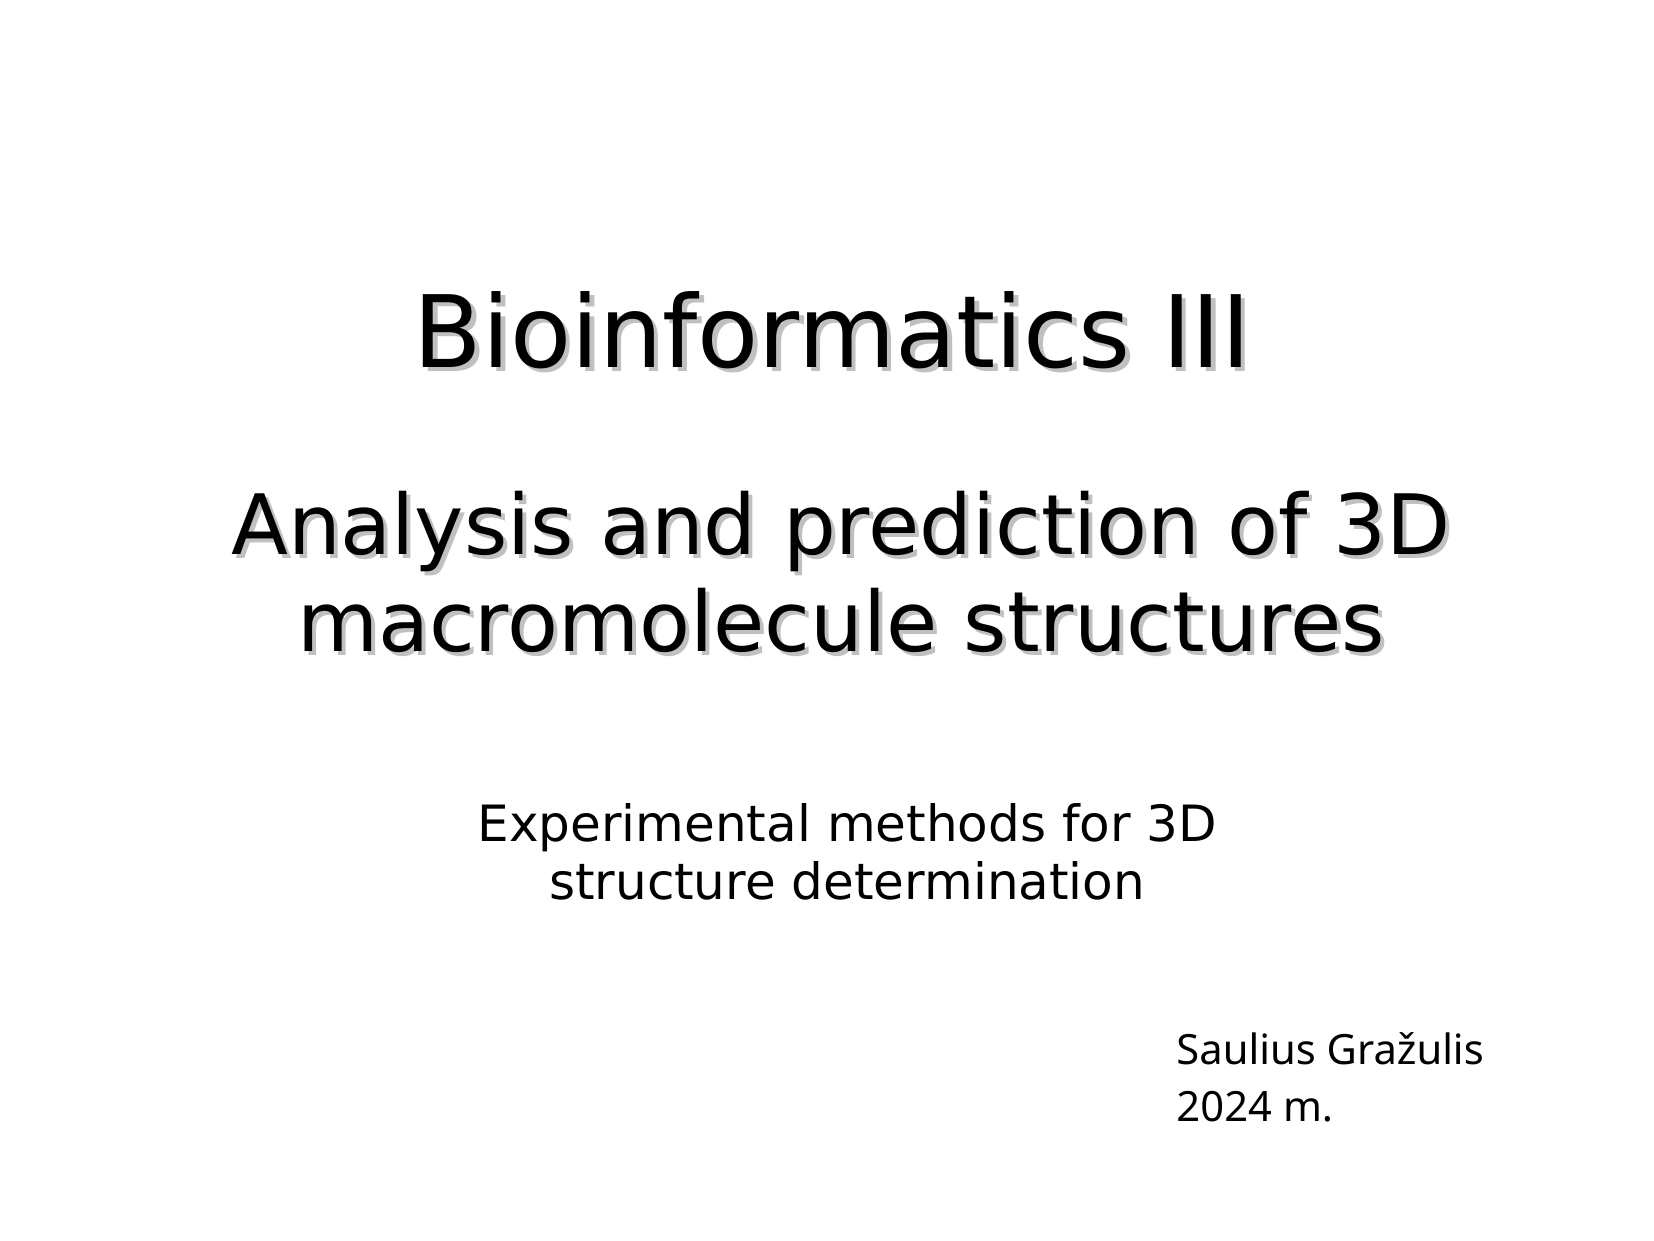

# Bioinformatics III
Analysis and prediction of 3D macromolecule structures
Experimental methods for 3D structure determination
Saulius Gražulis
2024 m.